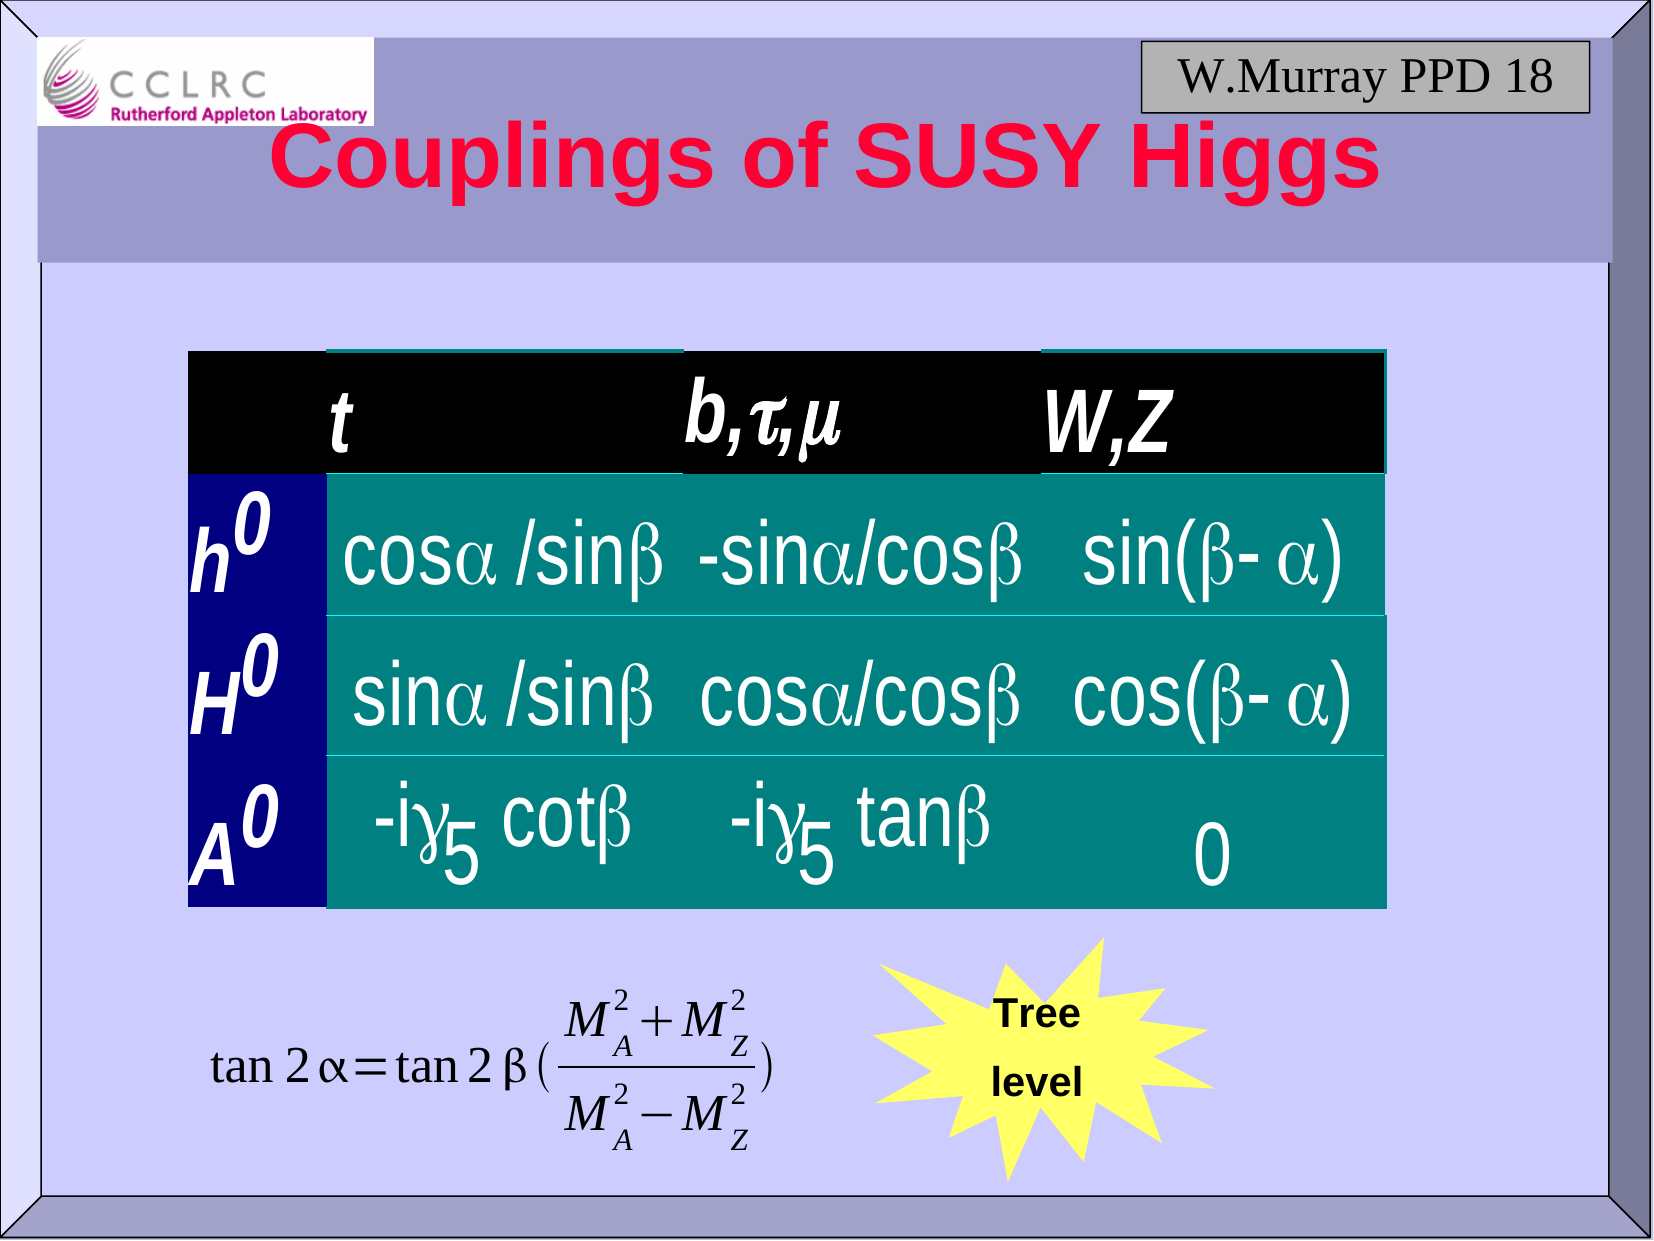

# Couplings of SUSY Higgs
Tree
level